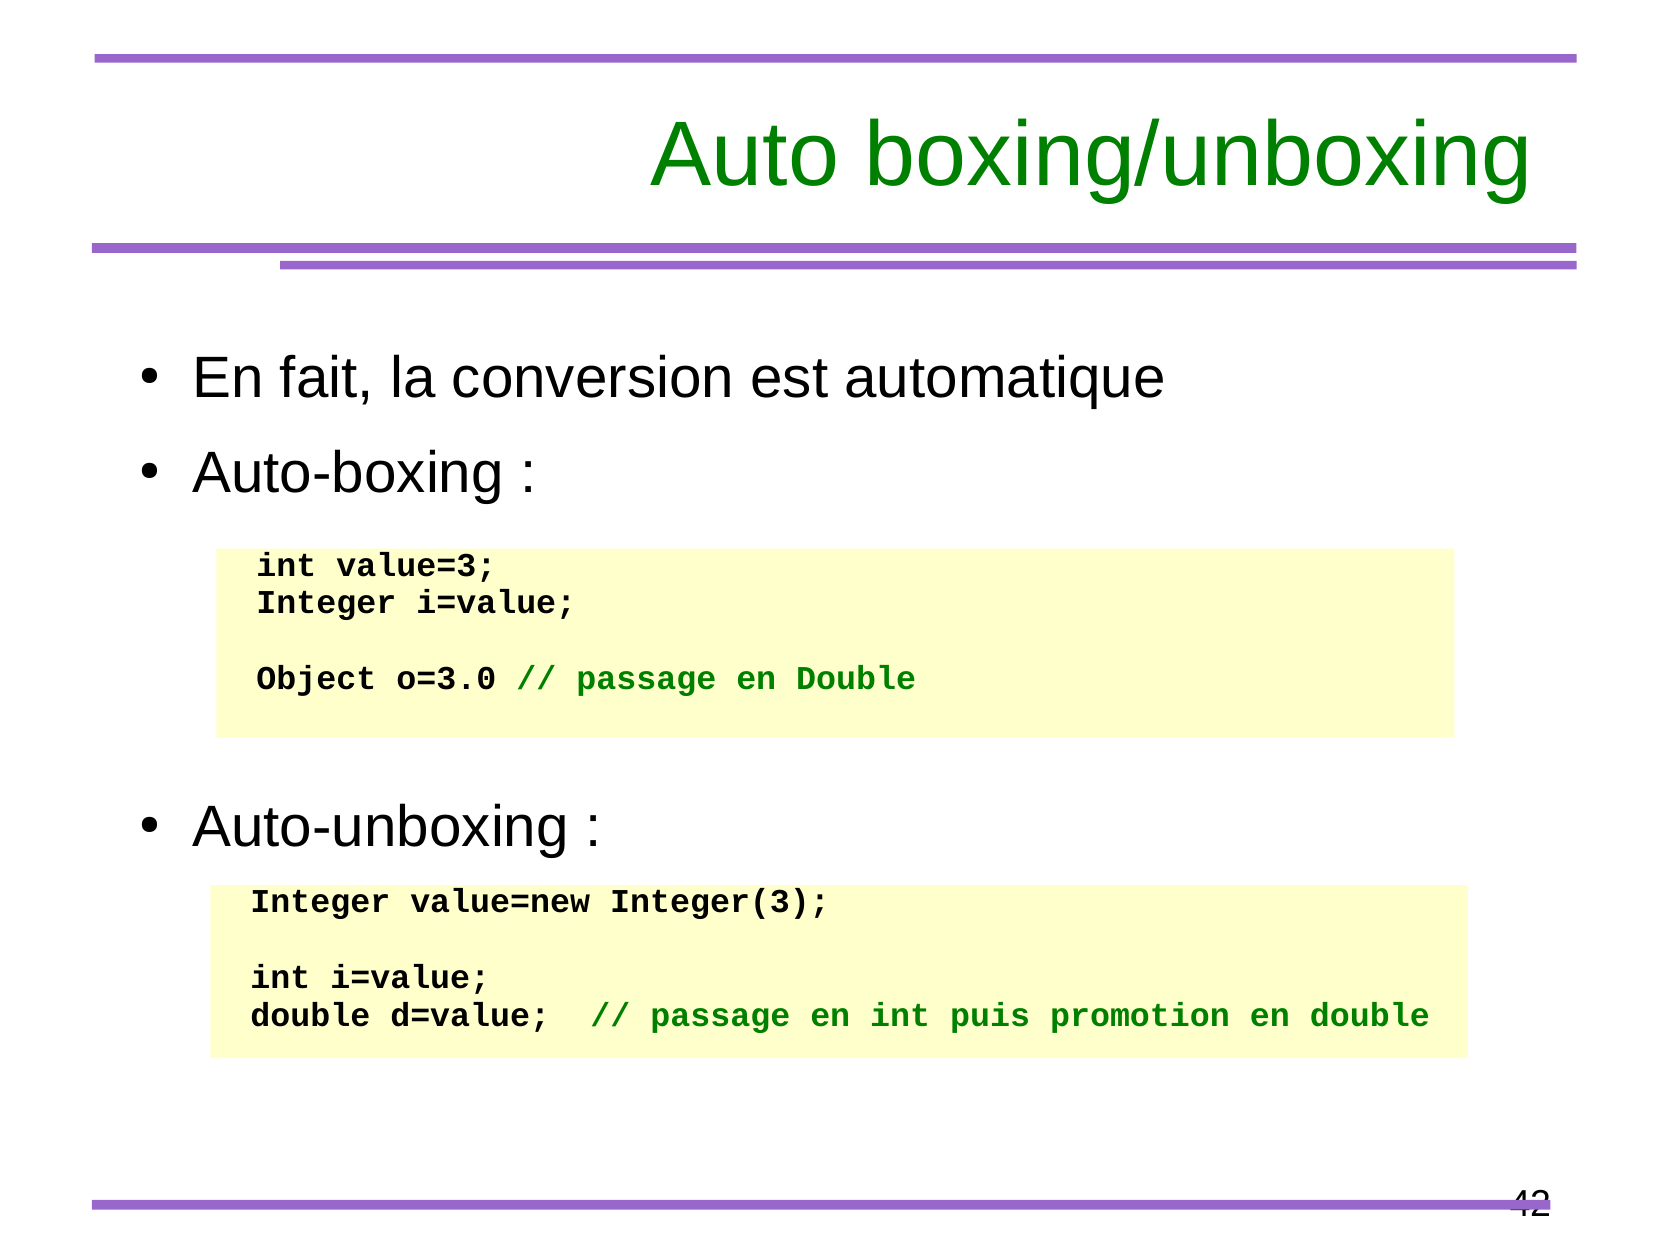

# Auto boxing/unboxing
En fait, la conversion est automatique
Auto-boxing :
Auto-unboxing :
 int value=3;
 Integer i=value;
 Object o=3.0 // passage en Double
 Integer value=new Integer(3);
 int i=value;
 double d=value; // passage en int puis promotion en double